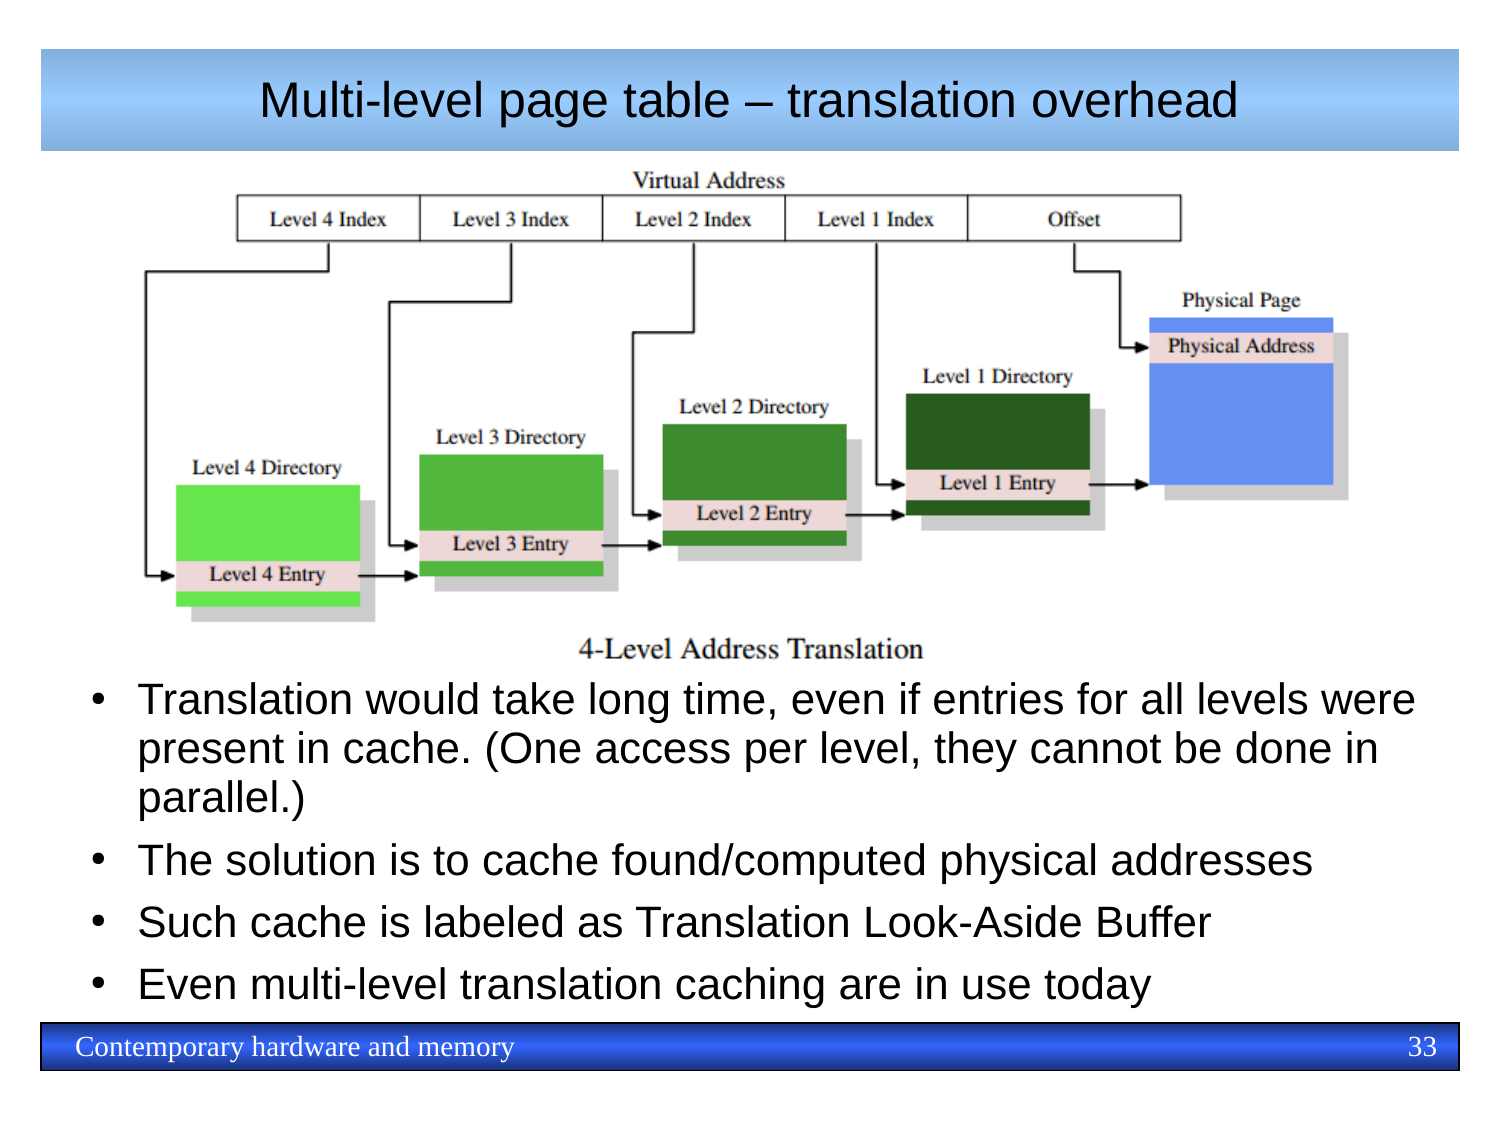

# Multi-level page table – translation overhead
Translation would take long time, even if entries for all levels were present in cache. (One access per level, they cannot be done in parallel.)
The solution is to cache found/computed physical addresses
Such cache is labeled as Translation Look-Aside Buffer
Even multi-level translation caching are in use today
Contemporary hardware and memory
33